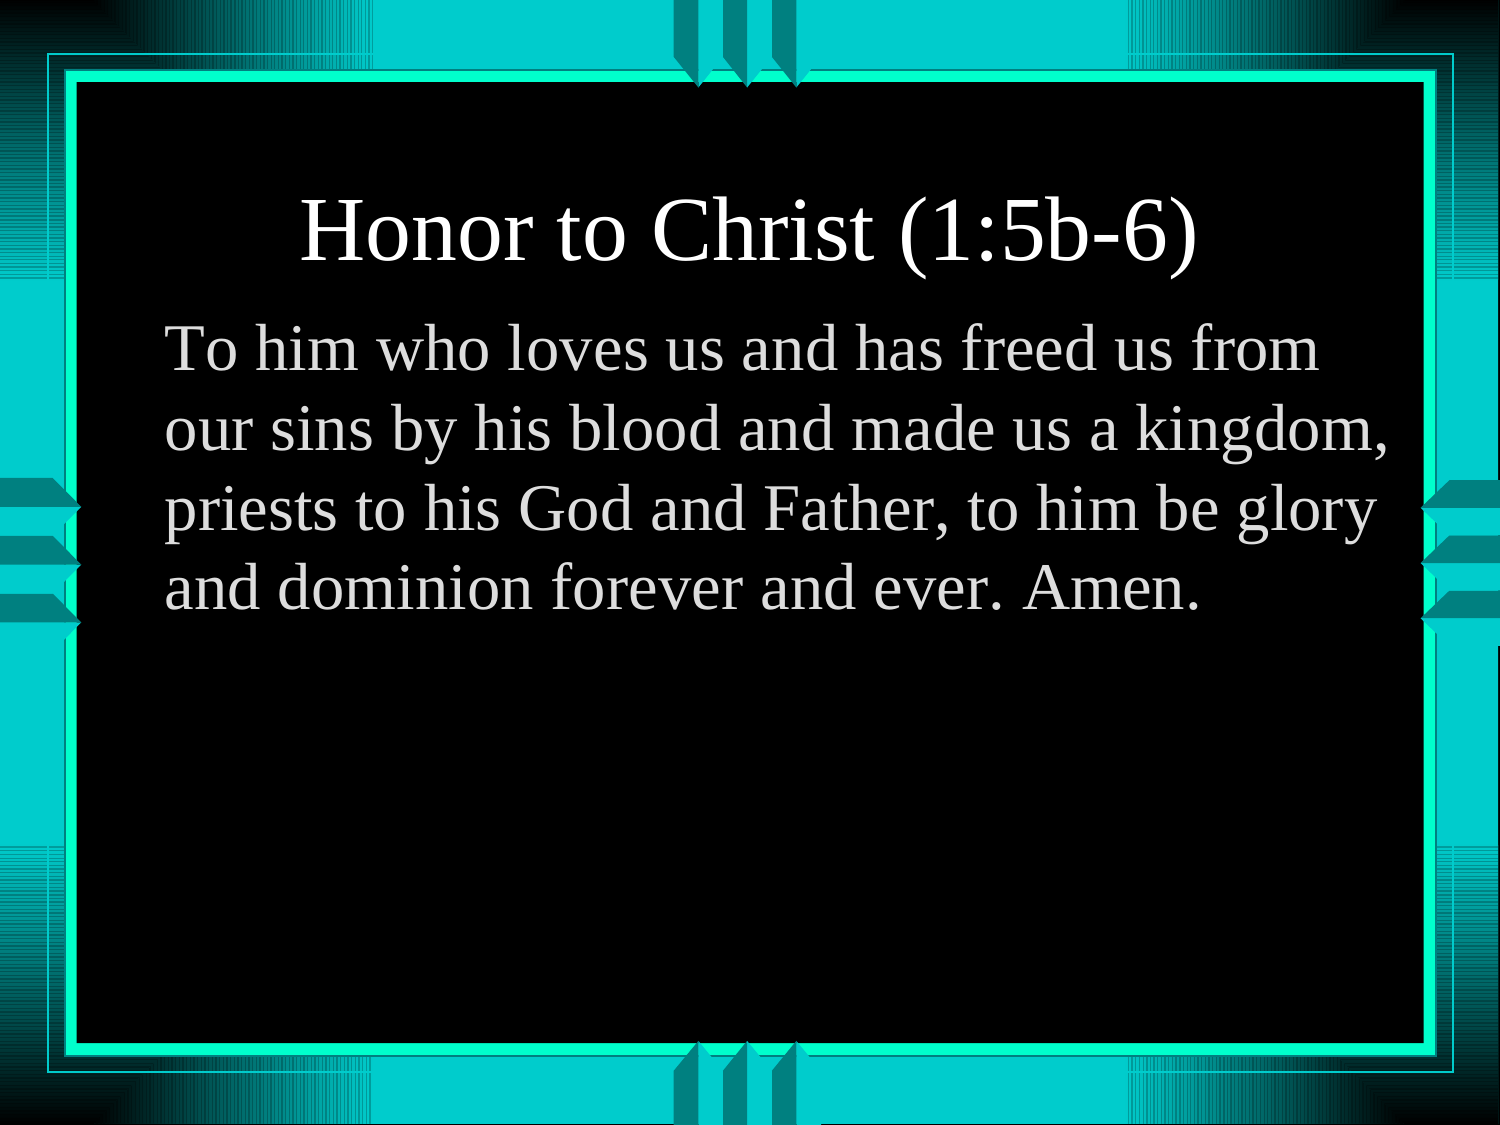

# Honor to Christ (1:5b-6)
To him who loves us and has freed us from our sins by his blood and made us a kingdom, priests to his God and Father, to him be glory and dominion forever and ever. Amen.